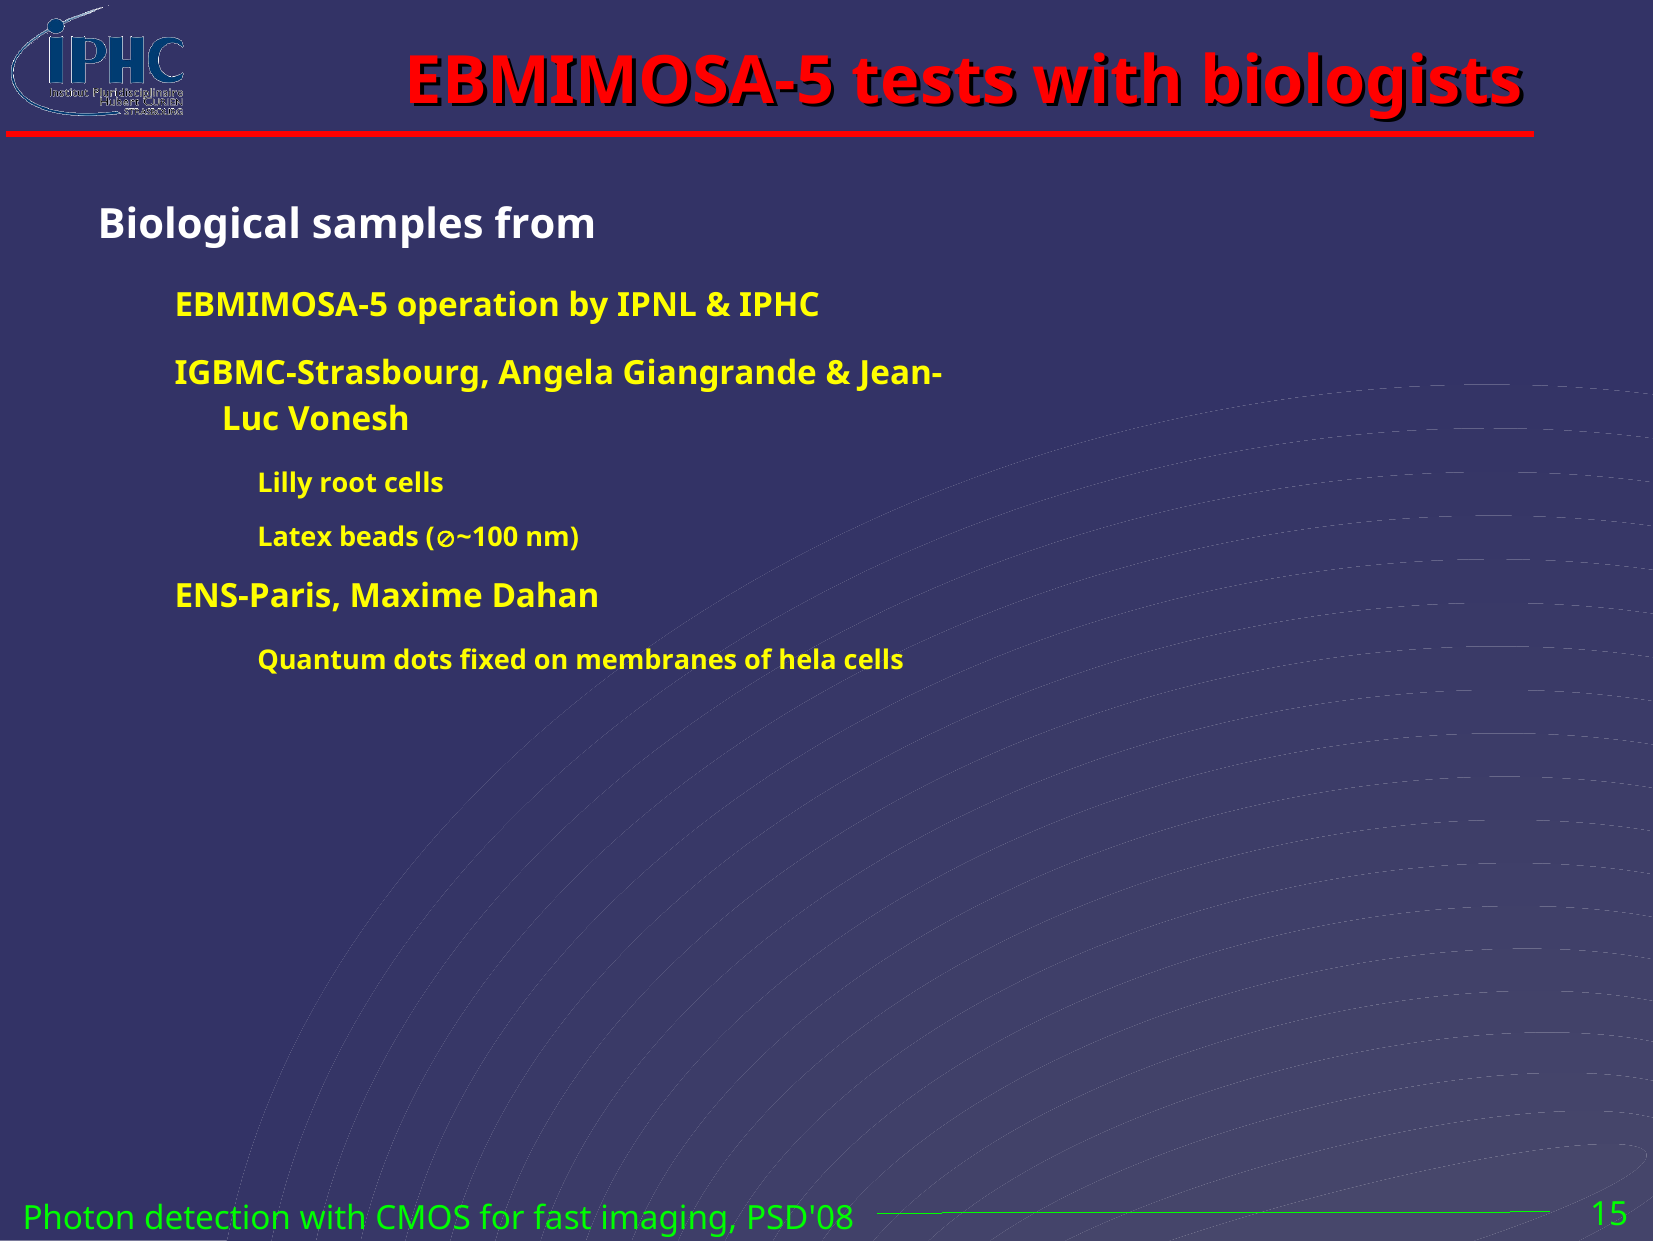

# EBMIMOSA-5 tests with biologists
Biological samples from
EBMIMOSA-5 operation by IPNL & IPHC
IGBMC-Strasbourg, Angela Giangrande & Jean-Luc Vonesh
Lilly root cells
Latex beads (~100 nm)
ENS-Paris, Maxime Dahan
Quantum dots fixed on membranes of hela cells